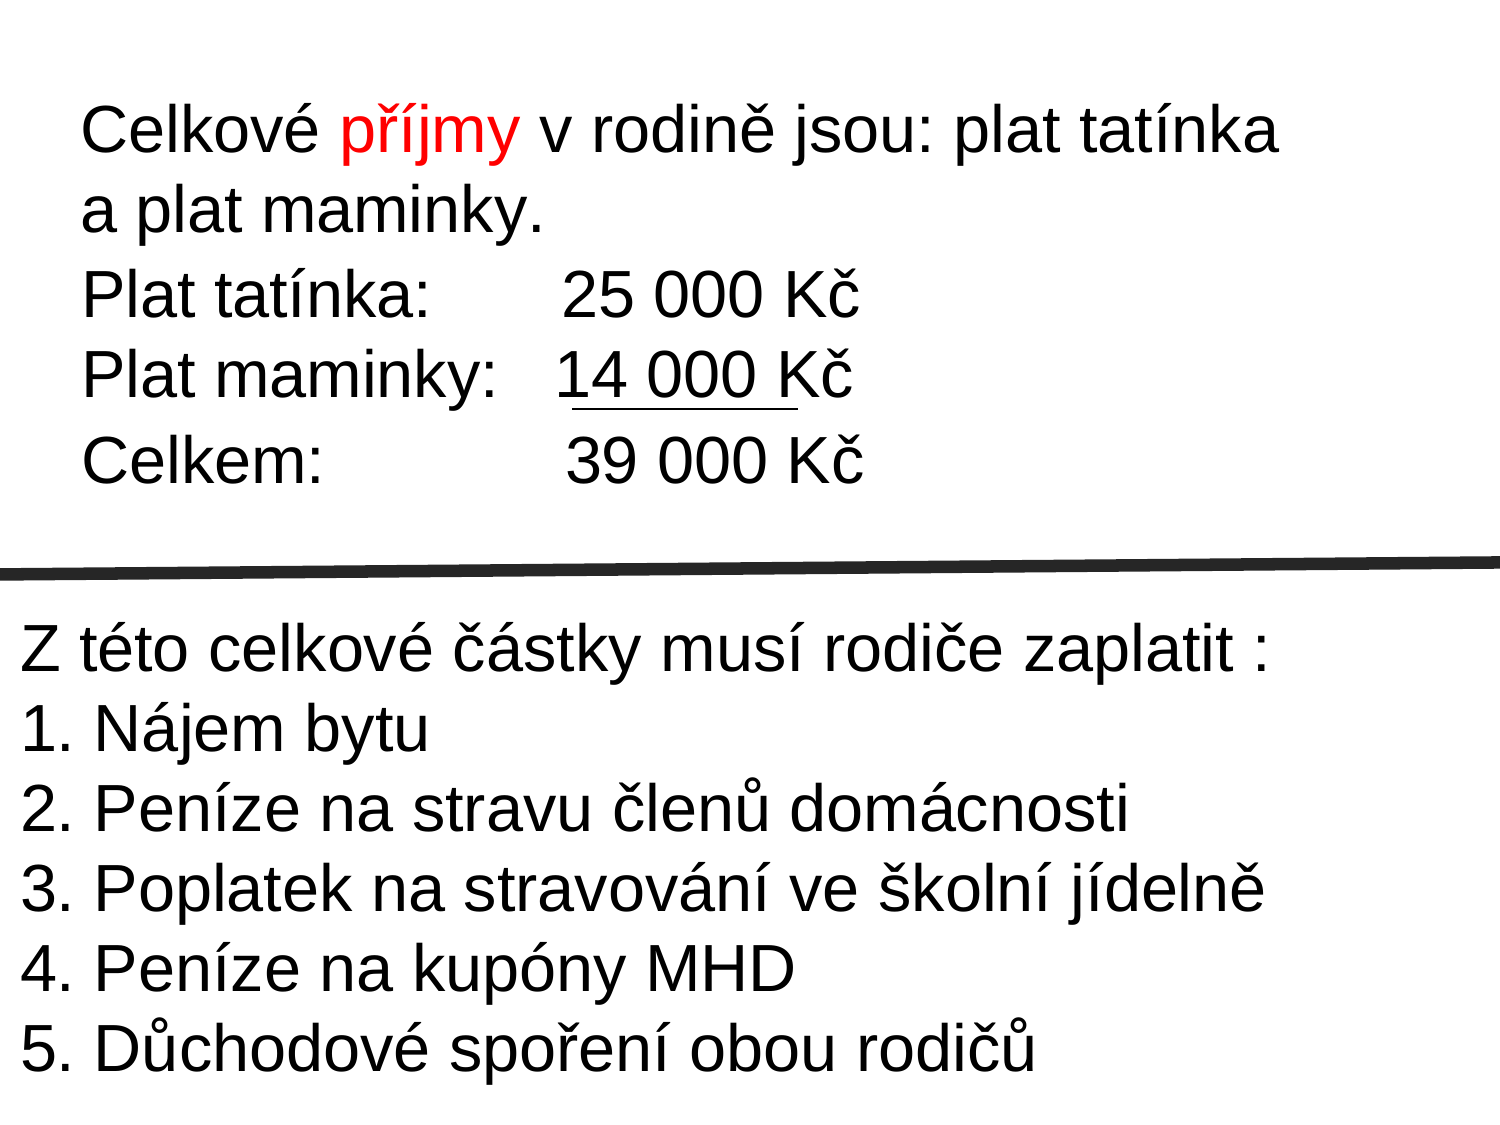

Celkové příjmy v rodině jsou: plat tatínka
a plat maminky.
Plat tatínka: 25 000 Kč
Plat maminky: 14 000 Kč
Celkem: 39 000 Kč
2
Z této celkové částky musí rodiče zaplatit :
1. Nájem bytu
2. Peníze na stravu členů domácnosti
3. Poplatek na stravování ve školní jídelně
4. Peníze na kupóny MHD
5. Důchodové spoření obou rodičů